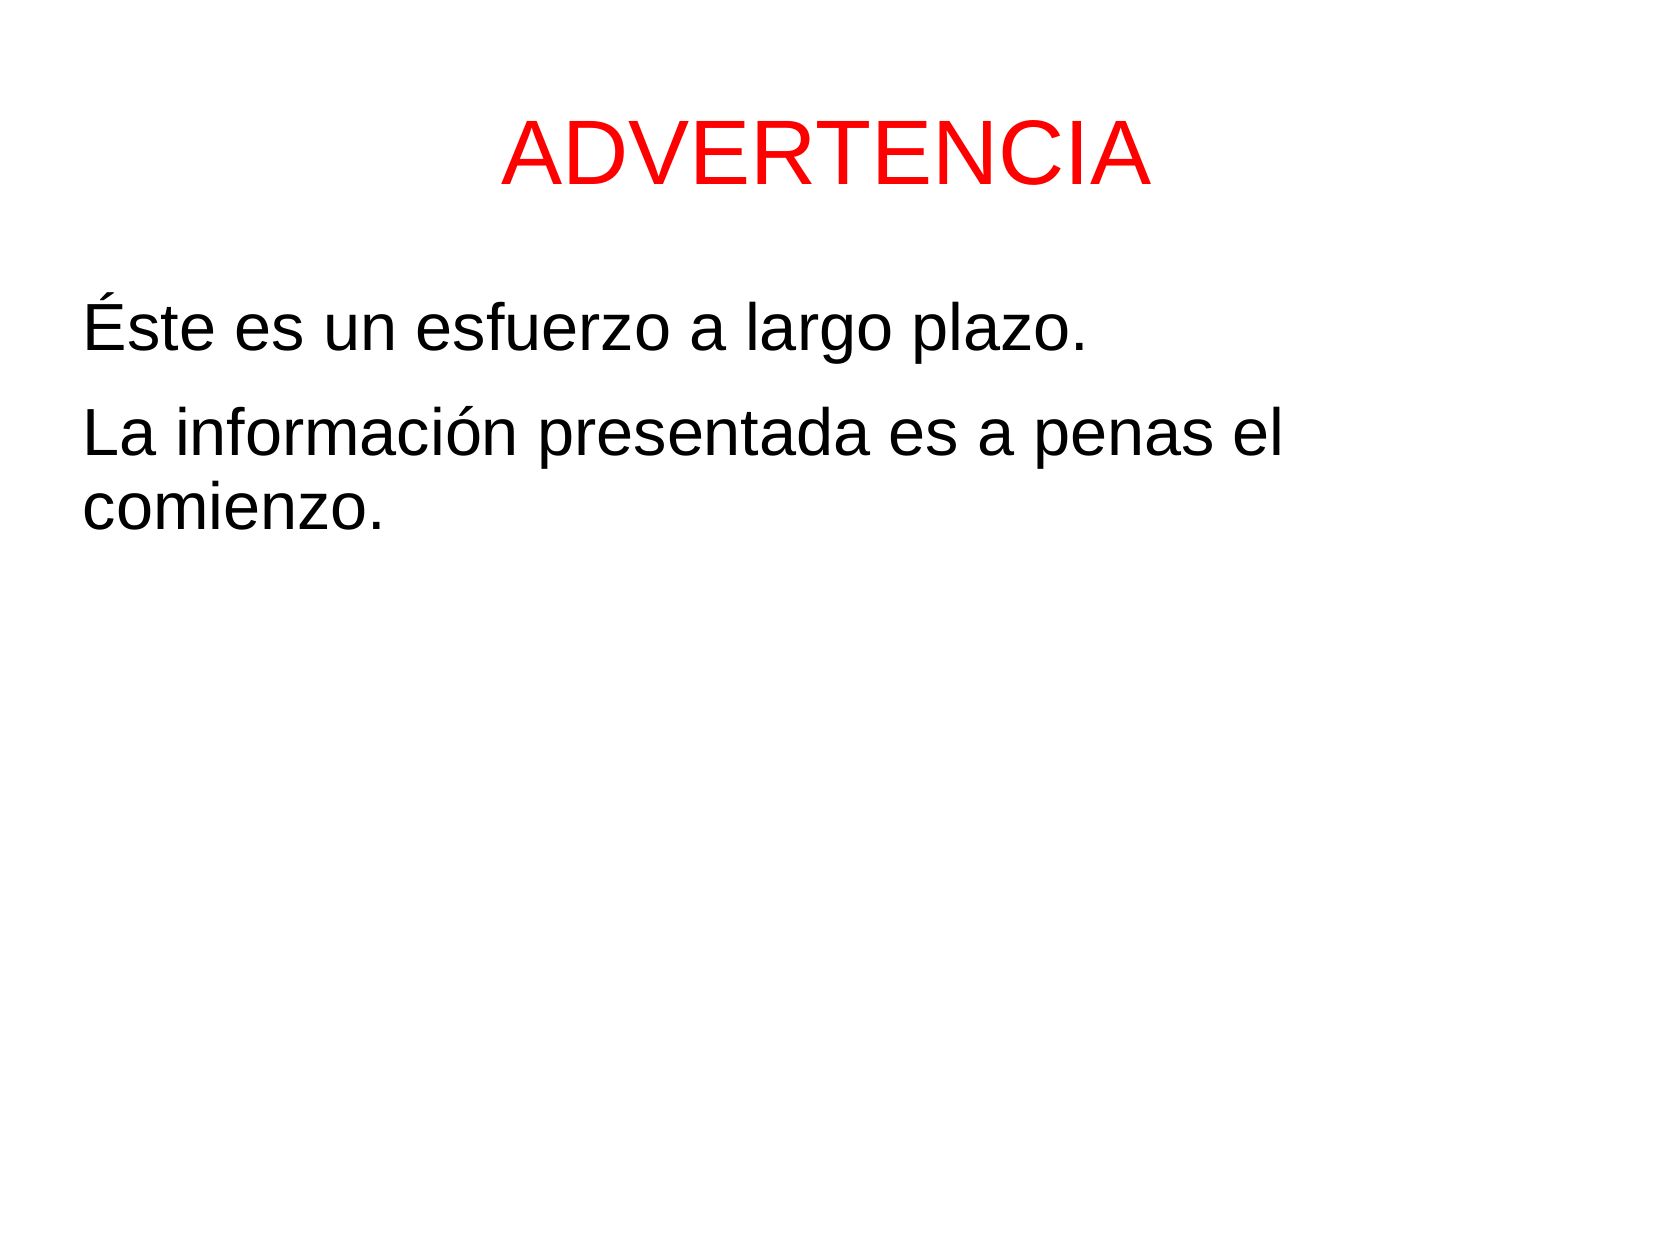

# ADVERTENCIA
Éste es un esfuerzo a largo plazo.
La información presentada es a penas el comienzo.